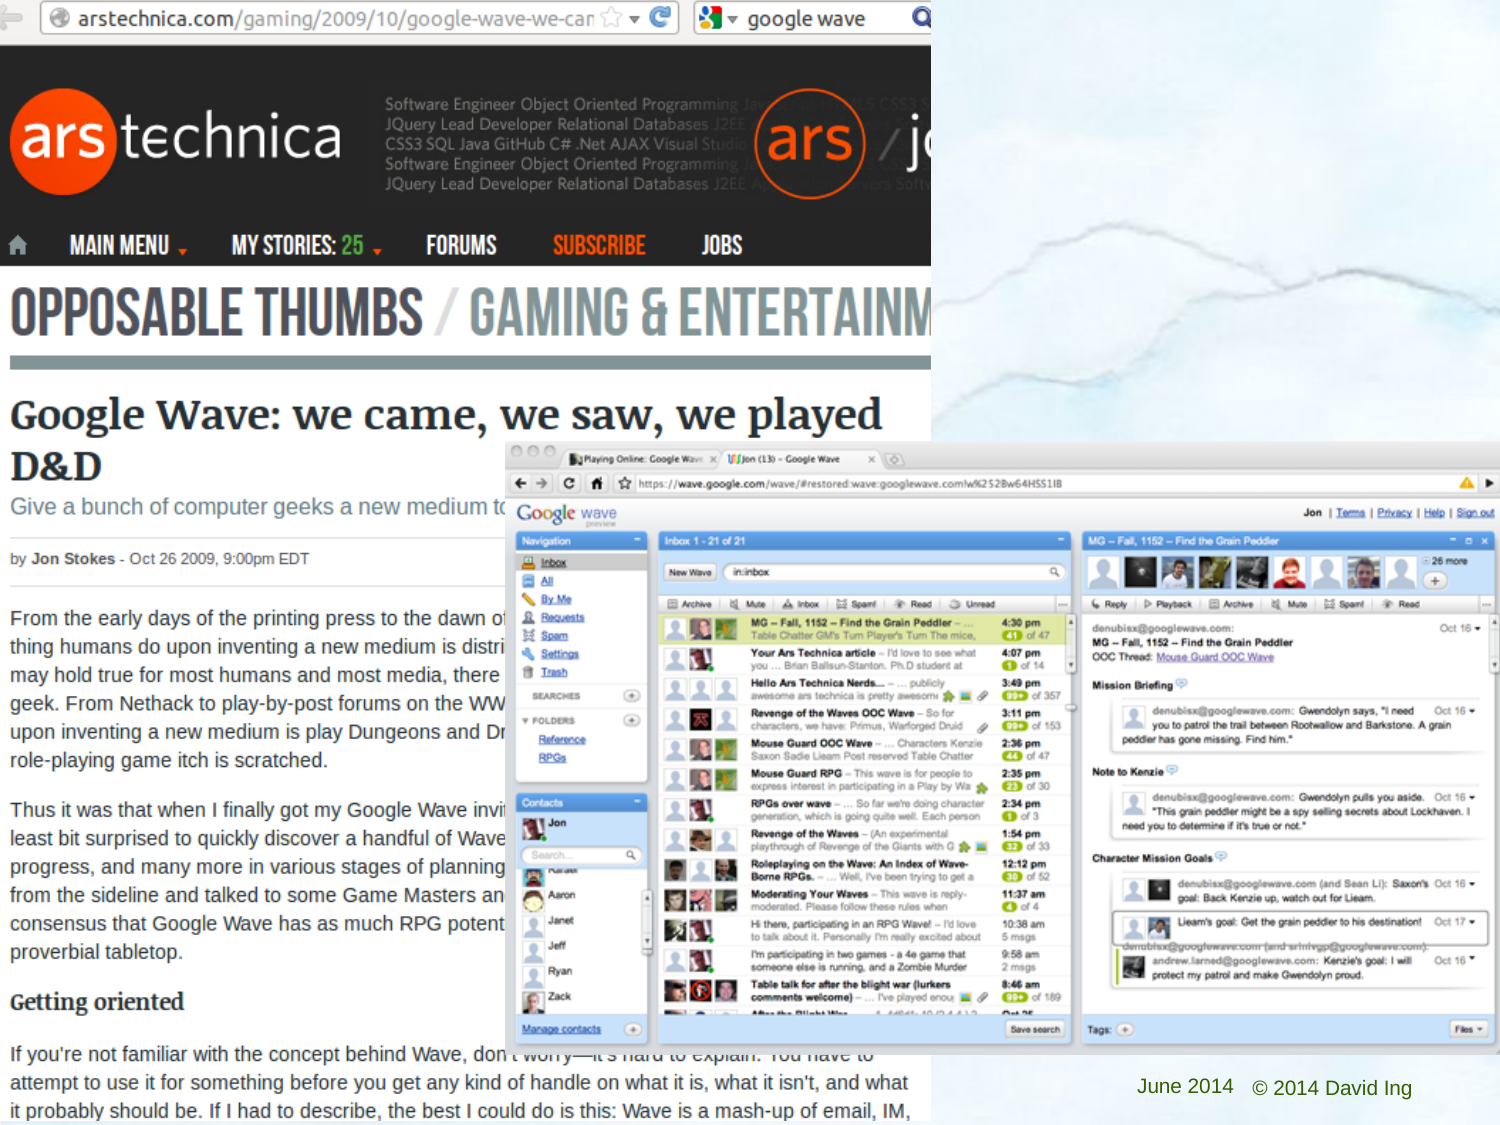

# Google Wave (RIP)
Incubating Service Systems Thinking
June 2014
52